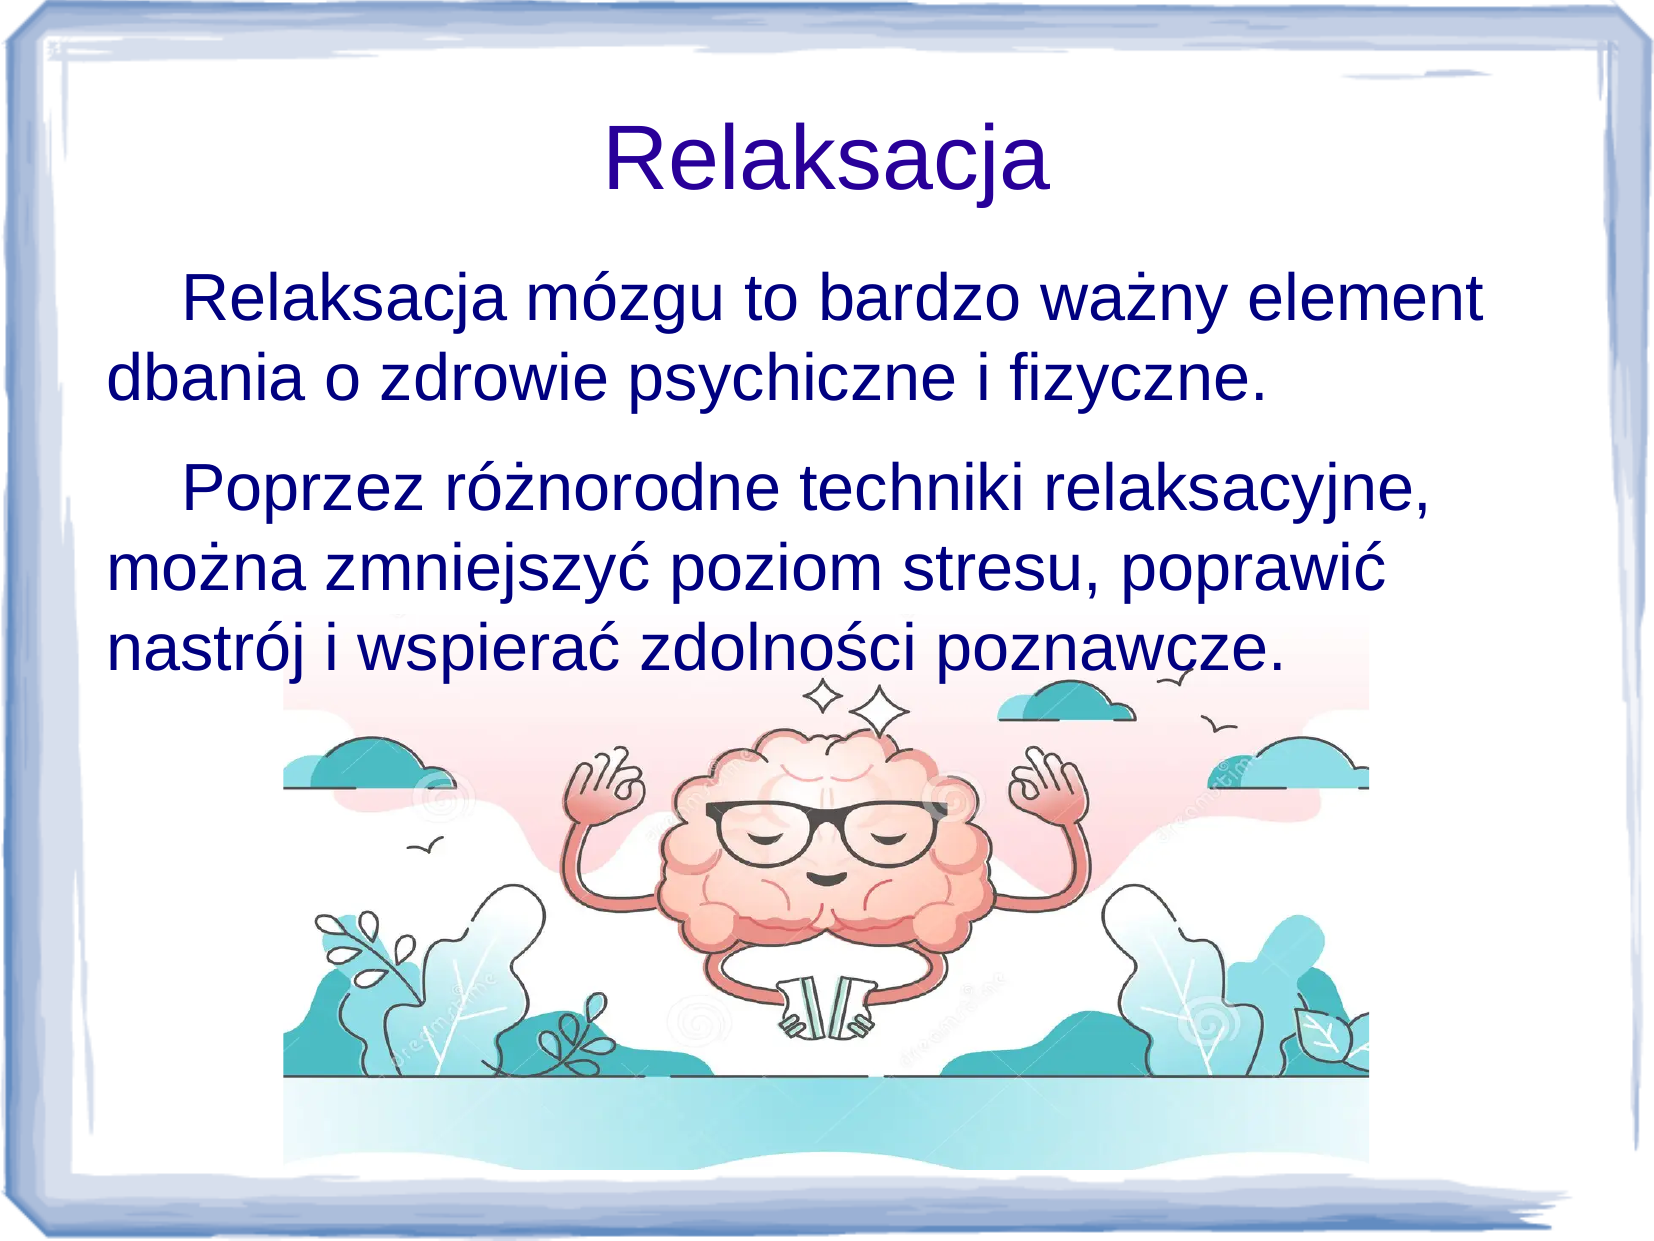

# Relaksacja
	Relaksacja mózgu to bardzo ważny element dbania o zdrowie psychiczne i fizyczne.
	Poprzez różnorodne techniki relaksacyjne, można zmniejszyć poziom stresu, poprawić nastrój i wspierać zdolności poznawcze.